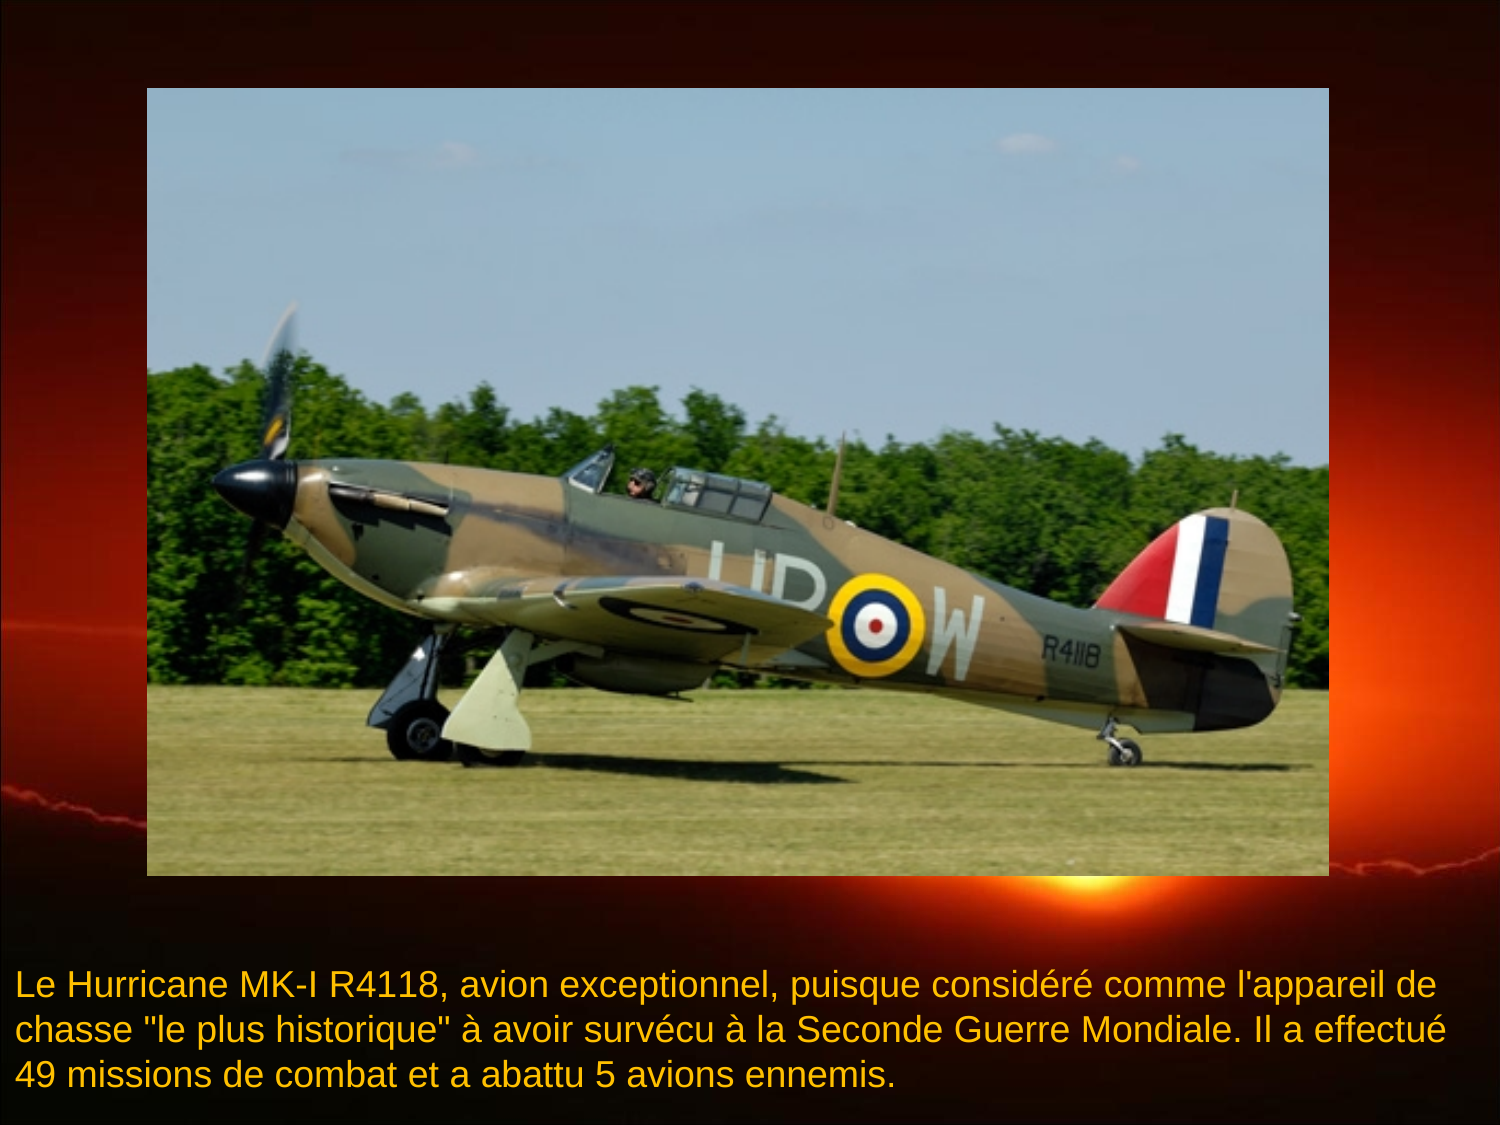

Le Hurricane MK-I R4118, avion exceptionnel, puisque considéré comme l'appareil de chasse "le plus historique" à avoir survécu à la Seconde Guerre Mondiale. Il a effectué 49 missions de combat et a abattu 5 avions ennemis.